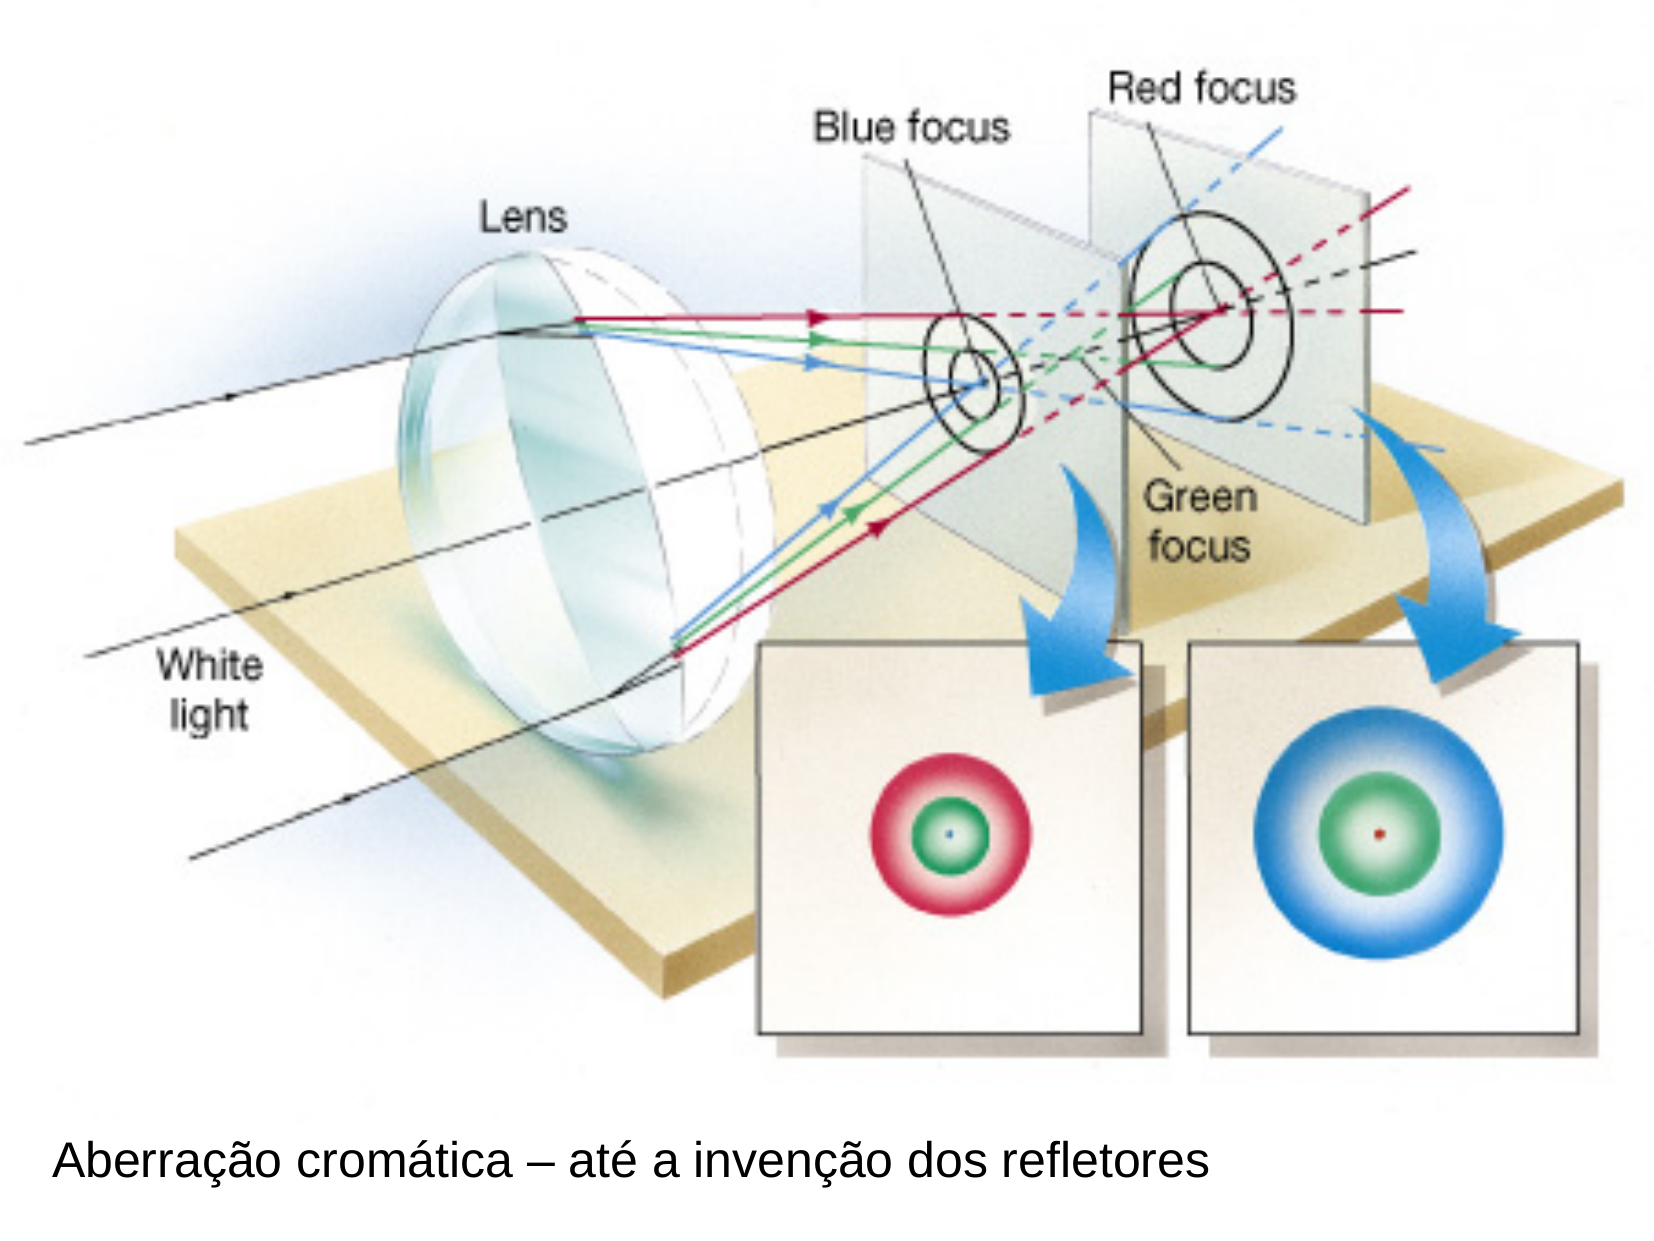

Aberração cromática – até a invenção dos refletores